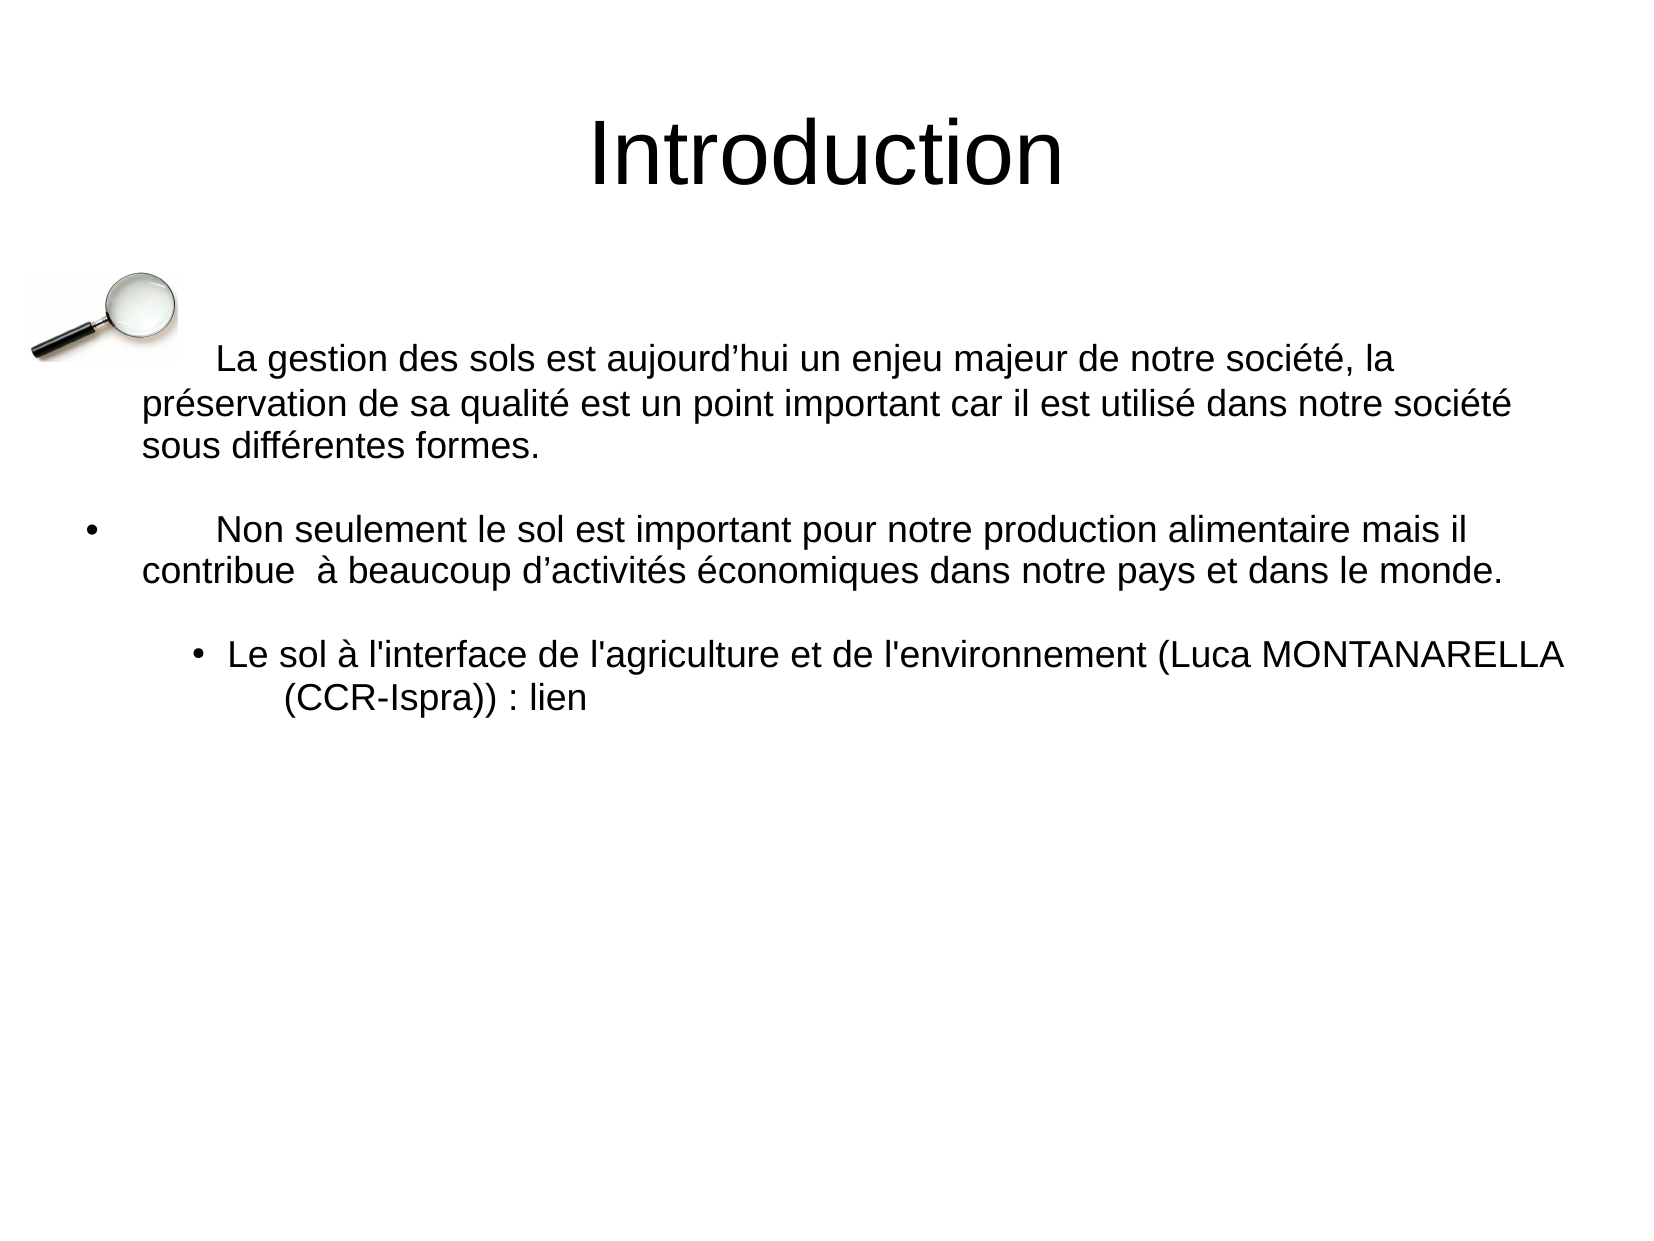

# Introduction
•	La gestion des sols est aujourd’hui un enjeu majeur de notre société, la préservation de sa qualité est un point important car il est utilisé dans notre société sous différentes formes.
•	Non seulement le sol est important pour notre production alimentaire mais il contribue à beaucoup d’activités économiques dans notre pays et dans le monde.
Le sol à l'interface de l'agriculture et de l'environnement (Luca MONTANARELLA (CCR-Ispra)) : lien